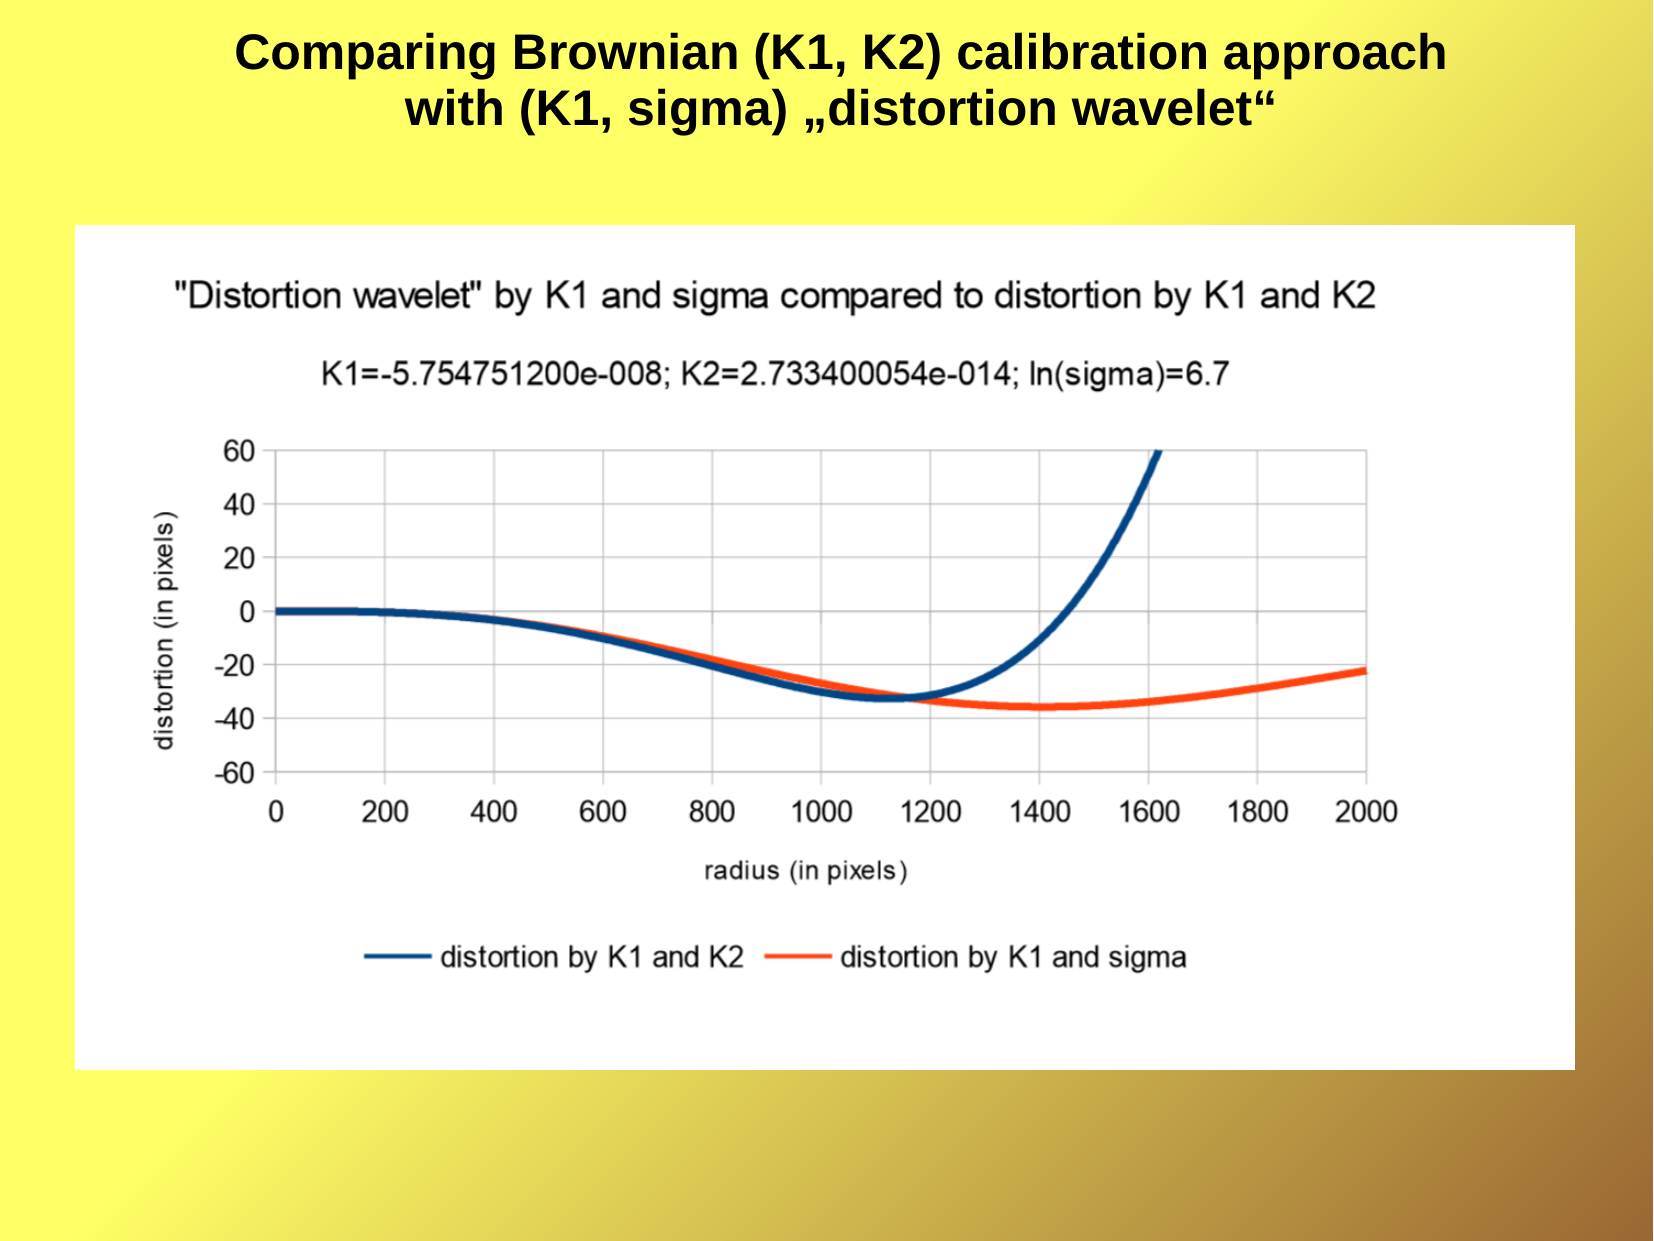

Comparing Brownian (K1, K2) calibration approach
with (K1, sigma) „distortion wavelet“